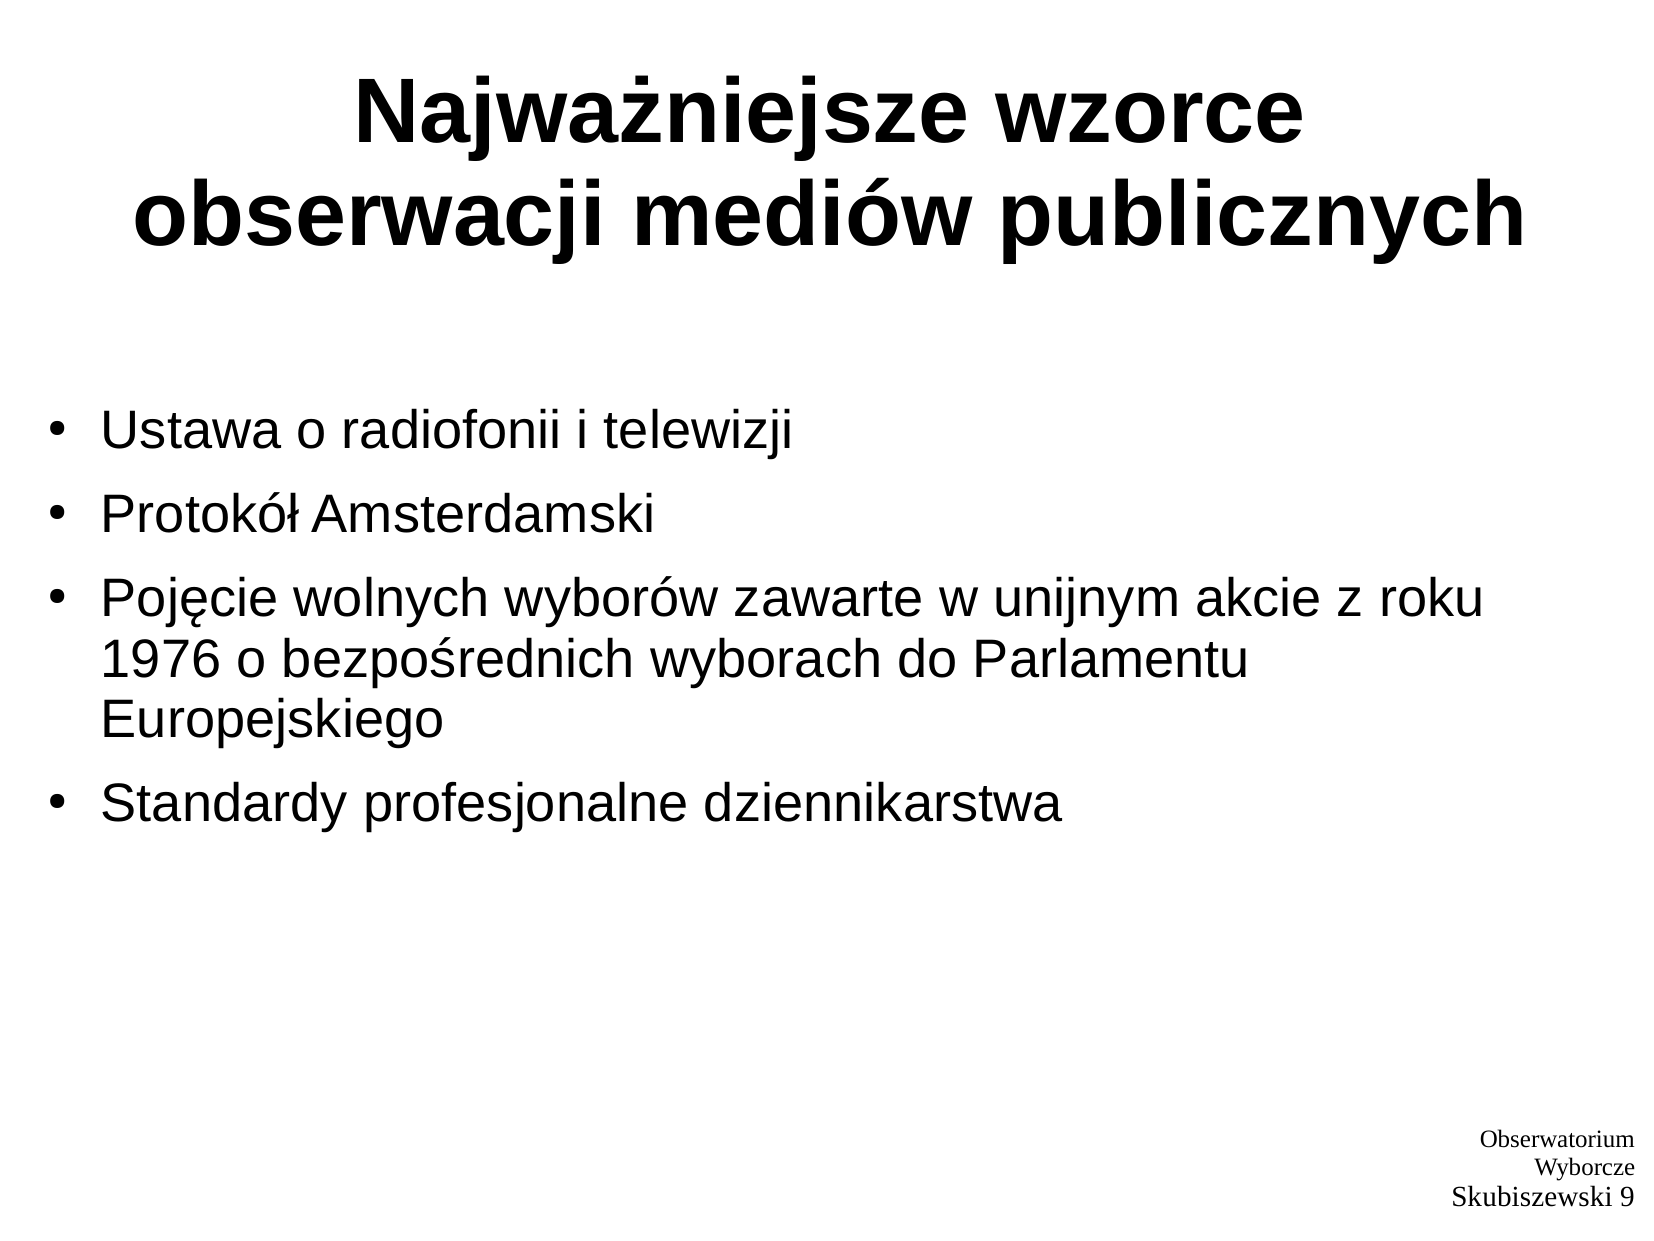

# Najważniejsze wzorce obserwacji mediów publicznych
Ustawa o radiofonii i telewizji
Protokół Amsterdamski
Pojęcie wolnych wyborów zawarte w unijnym akcie z roku 1976 o bezpośrednich wyborach do Parlamentu Europejskiego
Standardy profesjonalne dziennikarstwa
9